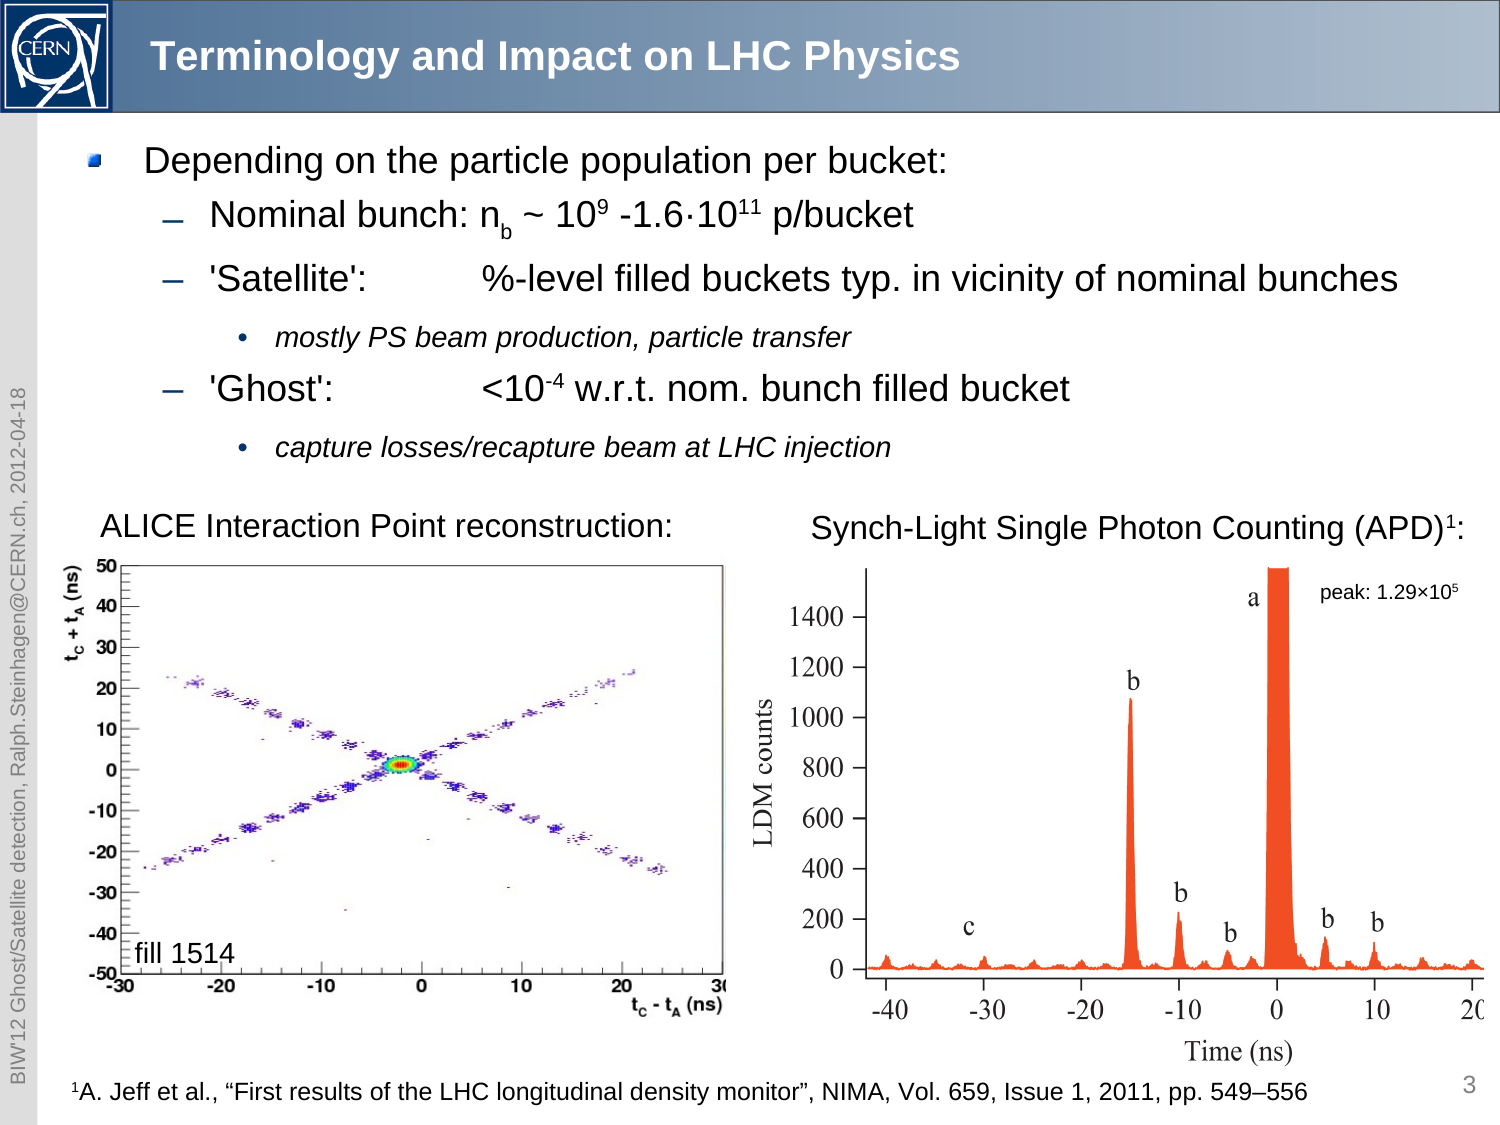

# Terminology and Impact on LHC Physics
Depending on the particle population per bucket:
Nominal bunch: nb ~ 109 -1.6·1011 p/bucket
'Satellite':	 %-level filled buckets typ. in vicinity of nominal bunches
mostly PS beam production, particle transfer
'Ghost':	 <10-4 w.r.t. nom. bunch filled bucket
capture losses/recapture beam at LHC injection
ALICE Interaction Point reconstruction:
Synch-Light Single Photon Counting (APD)1:
peak: 1.29×105
fill 1514
1A. Jeff et al., “First results of the LHC longitudinal density monitor”, NIMA, Vol. 659, Issue 1, 2011, pp. 549–556